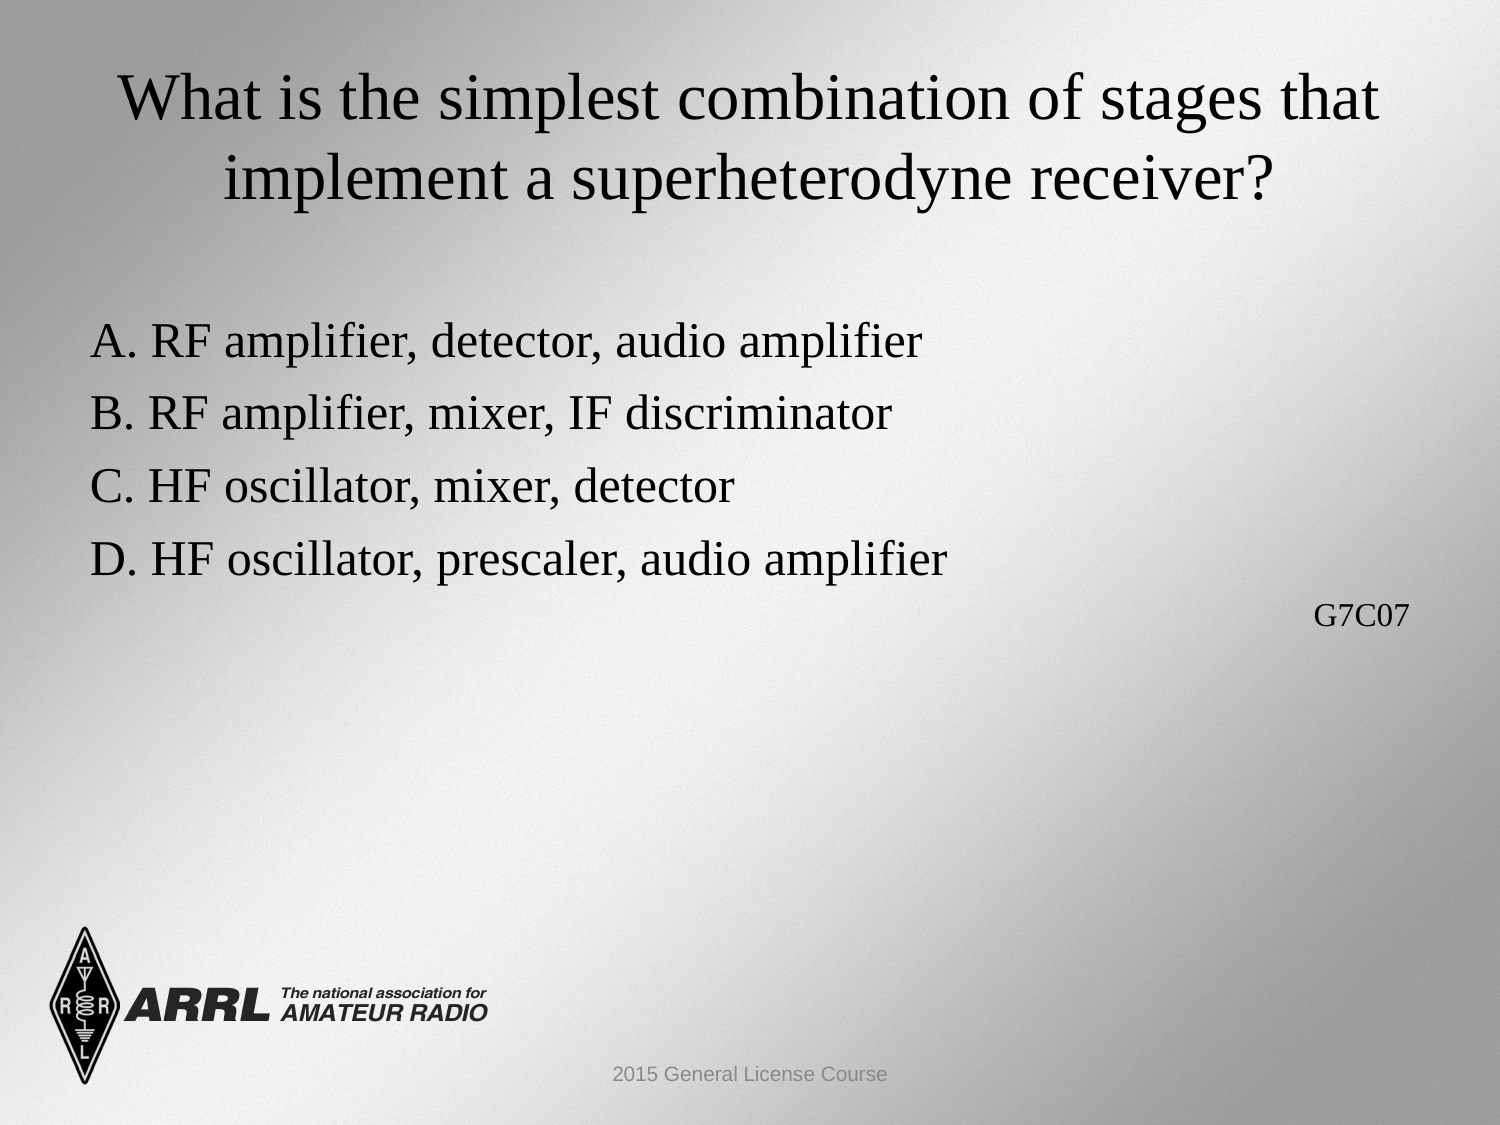

# What is the simplest combination of stages that implement a superheterodyne receiver?
A. RF amplifier, detector, audio amplifier
B. RF amplifier, mixer, IF discriminator
C. HF oscillator, mixer, detector
D. HF oscillator, prescaler, audio amplifier
 G7C07
2015 General License Course